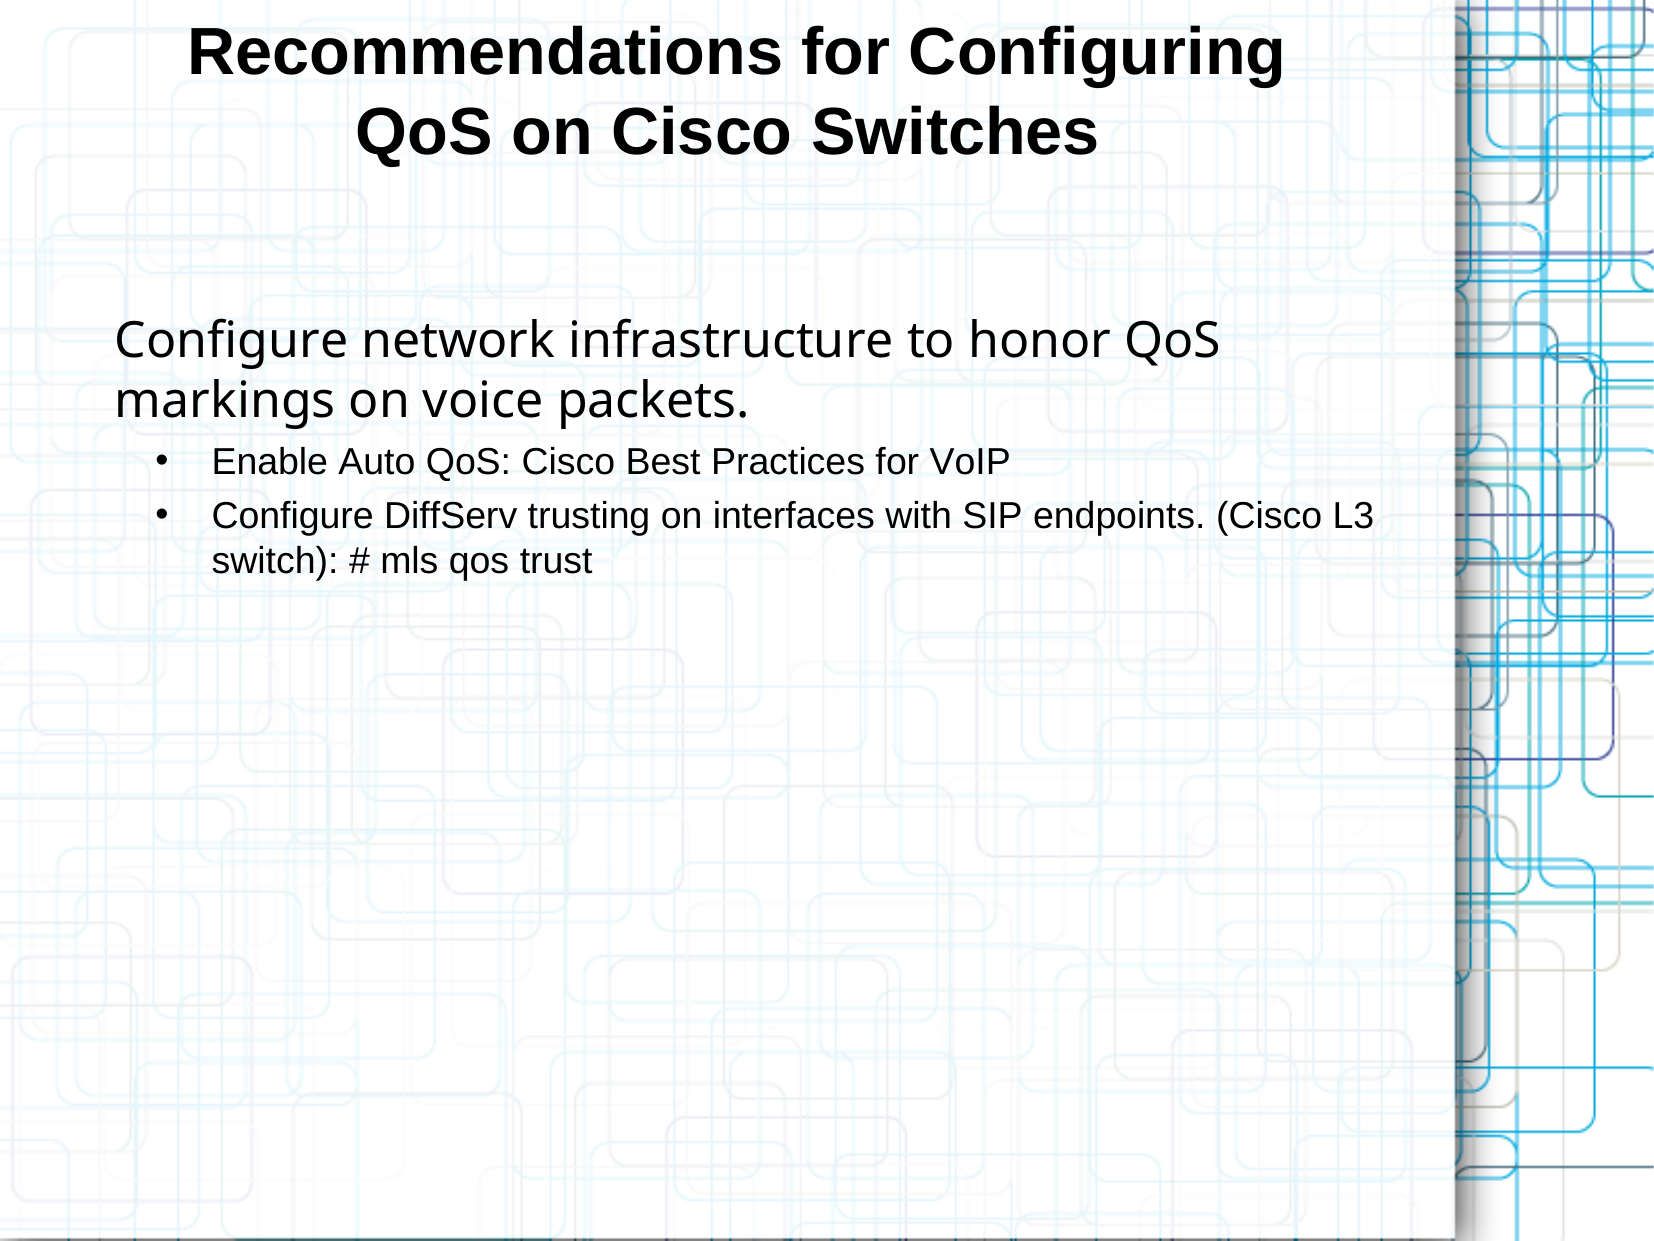

# Recommendations for Configuring QoS on Cisco Switches
Configure network infrastructure to honor QoS markings on voice packets.
Enable Auto QoS: Cisco Best Practices for VoIP
Configure DiffServ trusting on interfaces with SIP endpoints. (Cisco L3 switch): # mls qos trust